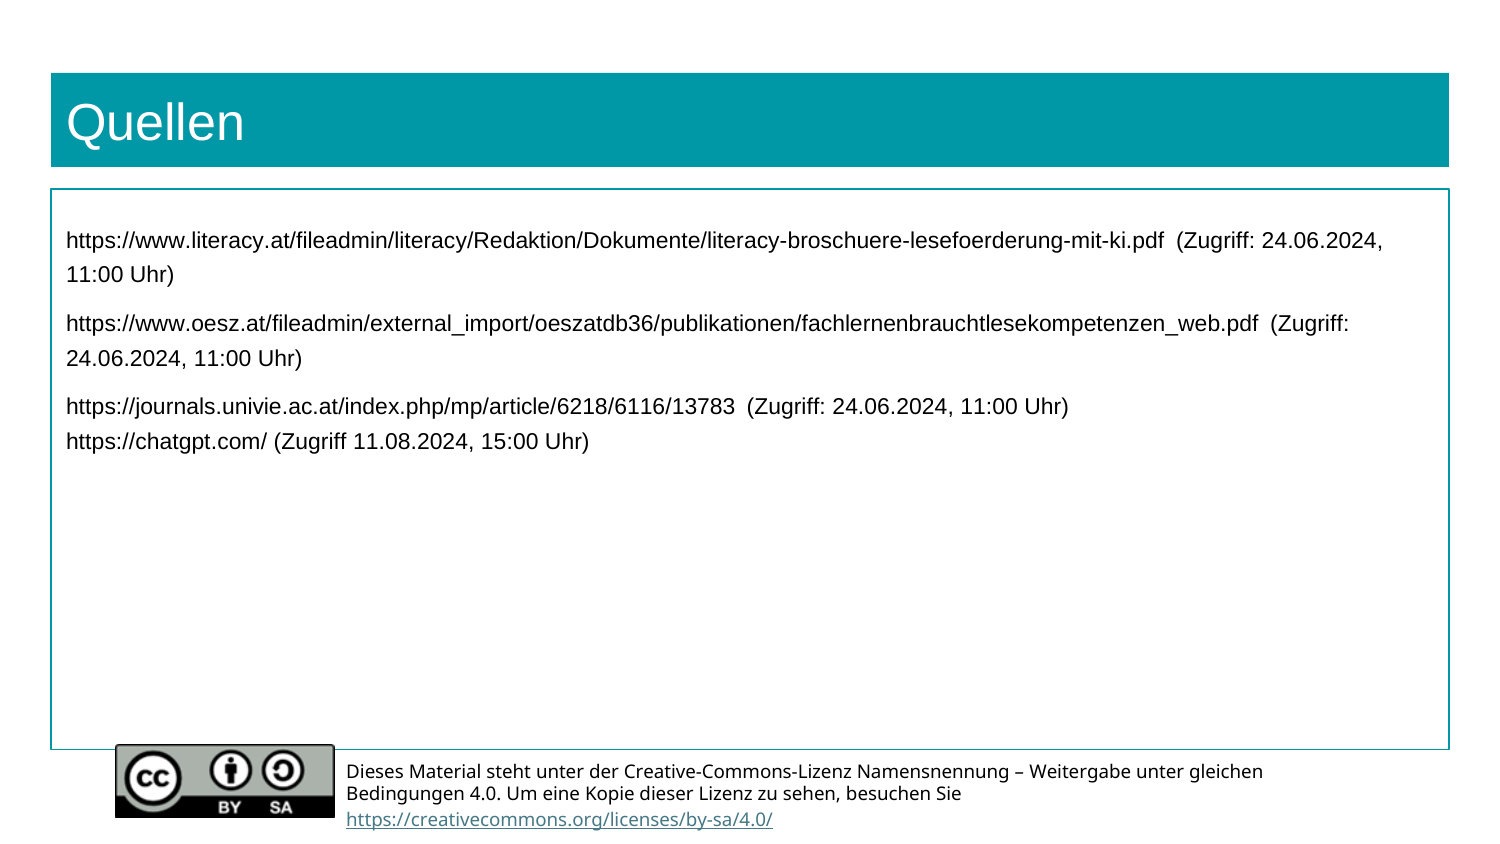

# Quellen
https://www.literacy.at/fileadmin/literacy/Redaktion/Dokumente/literacy-broschuere-lesefoerderung-mit-ki.pdf (Zugriff: 24.06.2024, 11:00 Uhr)
https://www.oesz.at/fileadmin/external_import/oeszatdb36/publikationen/fachlernenbrauchtlesekompetenzen_web.pdf (Zugriff: 24.06.2024, 11:00 Uhr)
https://journals.univie.ac.at/index.php/mp/article/6218/6116/13783 (Zugriff: 24.06.2024, 11:00 Uhr)
https://chatgpt.com/ (Zugriff 11.08.2024, 15:00 Uhr)
Dieses Material steht unter der Creative-Commons-Lizenz Namensnennung – Weitergabe unter gleichen Bedingungen 4.0. Um eine Kopie dieser Lizenz zu sehen, besuchen Siehttps://creativecommons.org/licenses/by-sa/4.0/